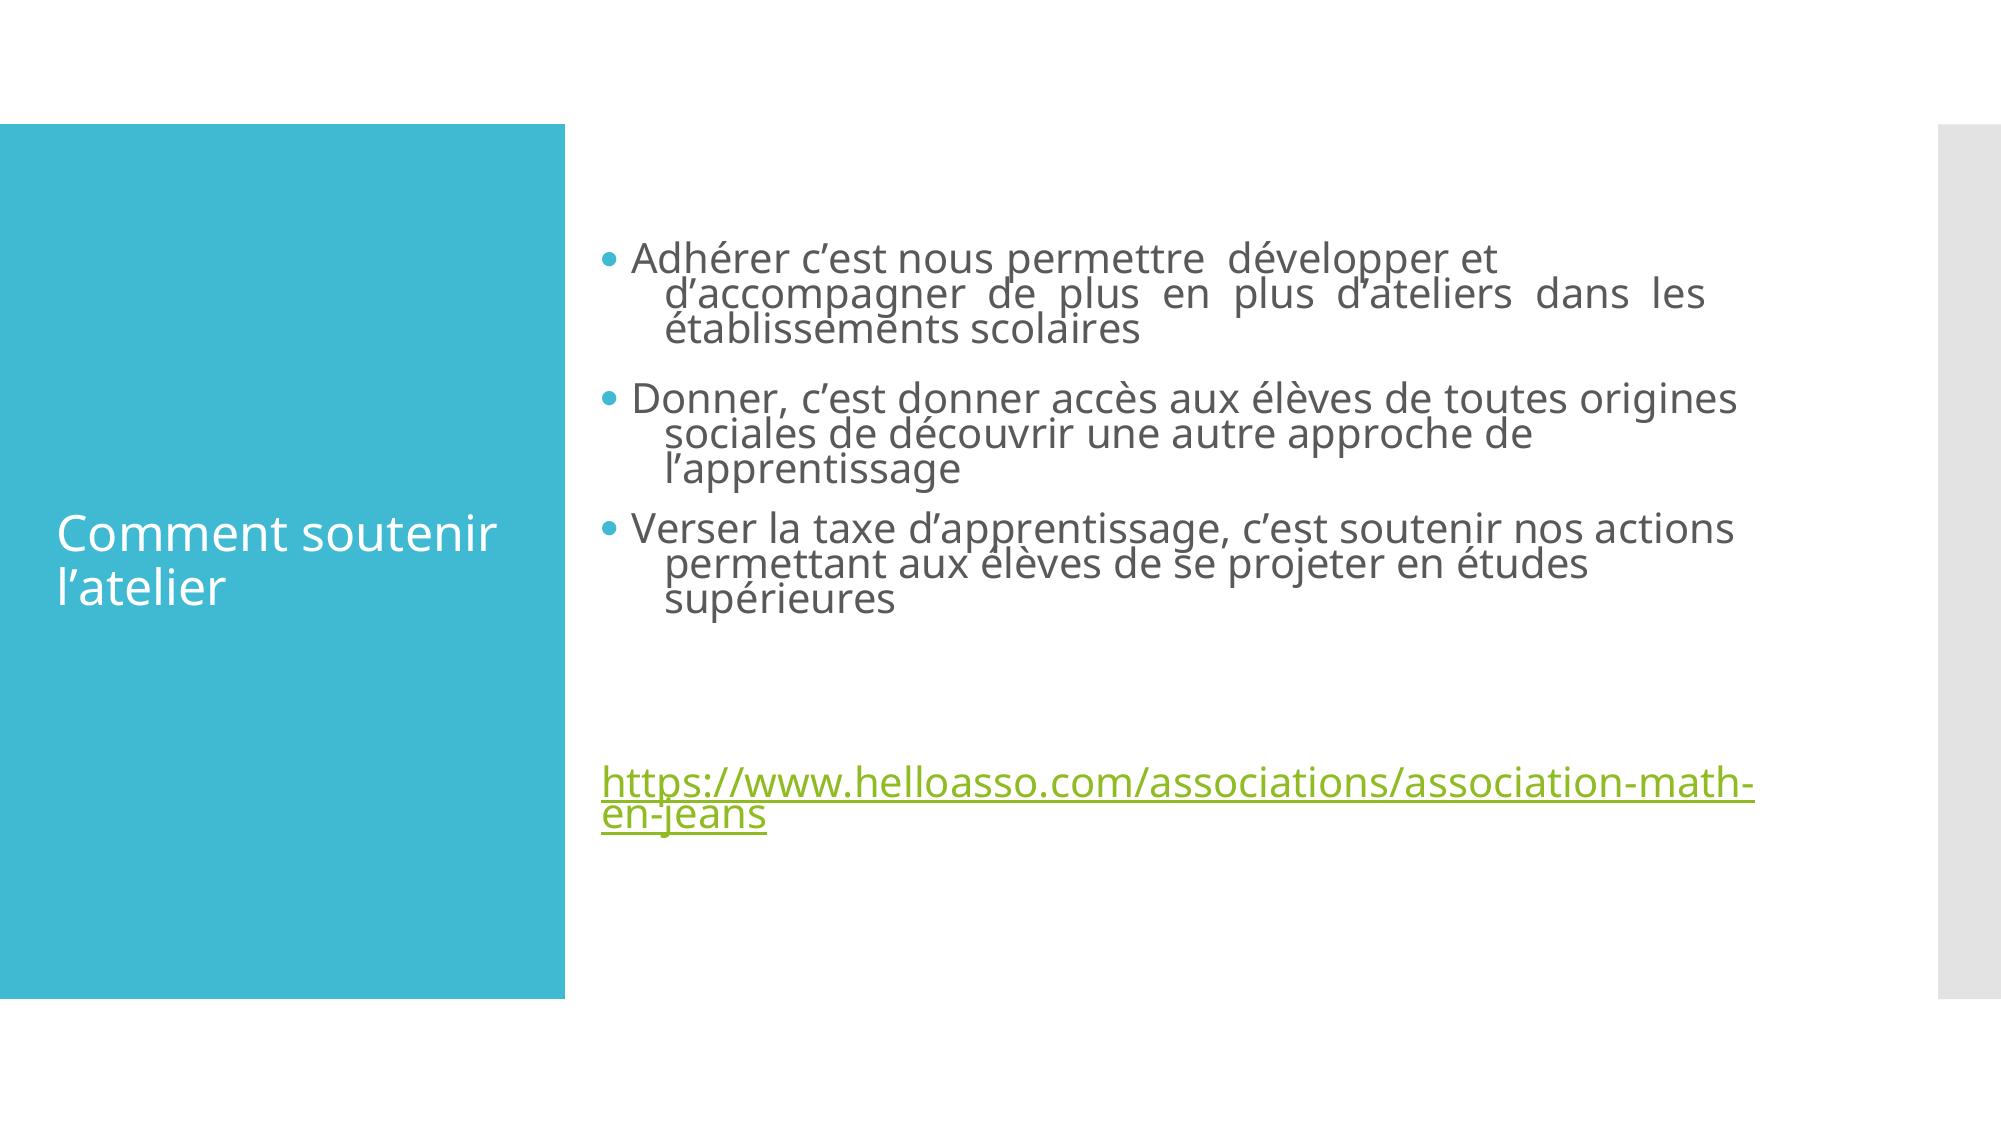

# Adhérer c’est nous permettre développer et d’accompagner de plus en plus d’ateliers dans les établissements scolaires
Donner, c’est donner accès aux élèves de toutes origines sociales de découvrir une autre approche de l’apprentissage
Verser la taxe d’apprentissage, c’est soutenir nos actions permettant aux élèves de se projeter en études supérieures
https://www.helloasso.com/associations/association-math-en-jeans
Comment soutenir l’atelier